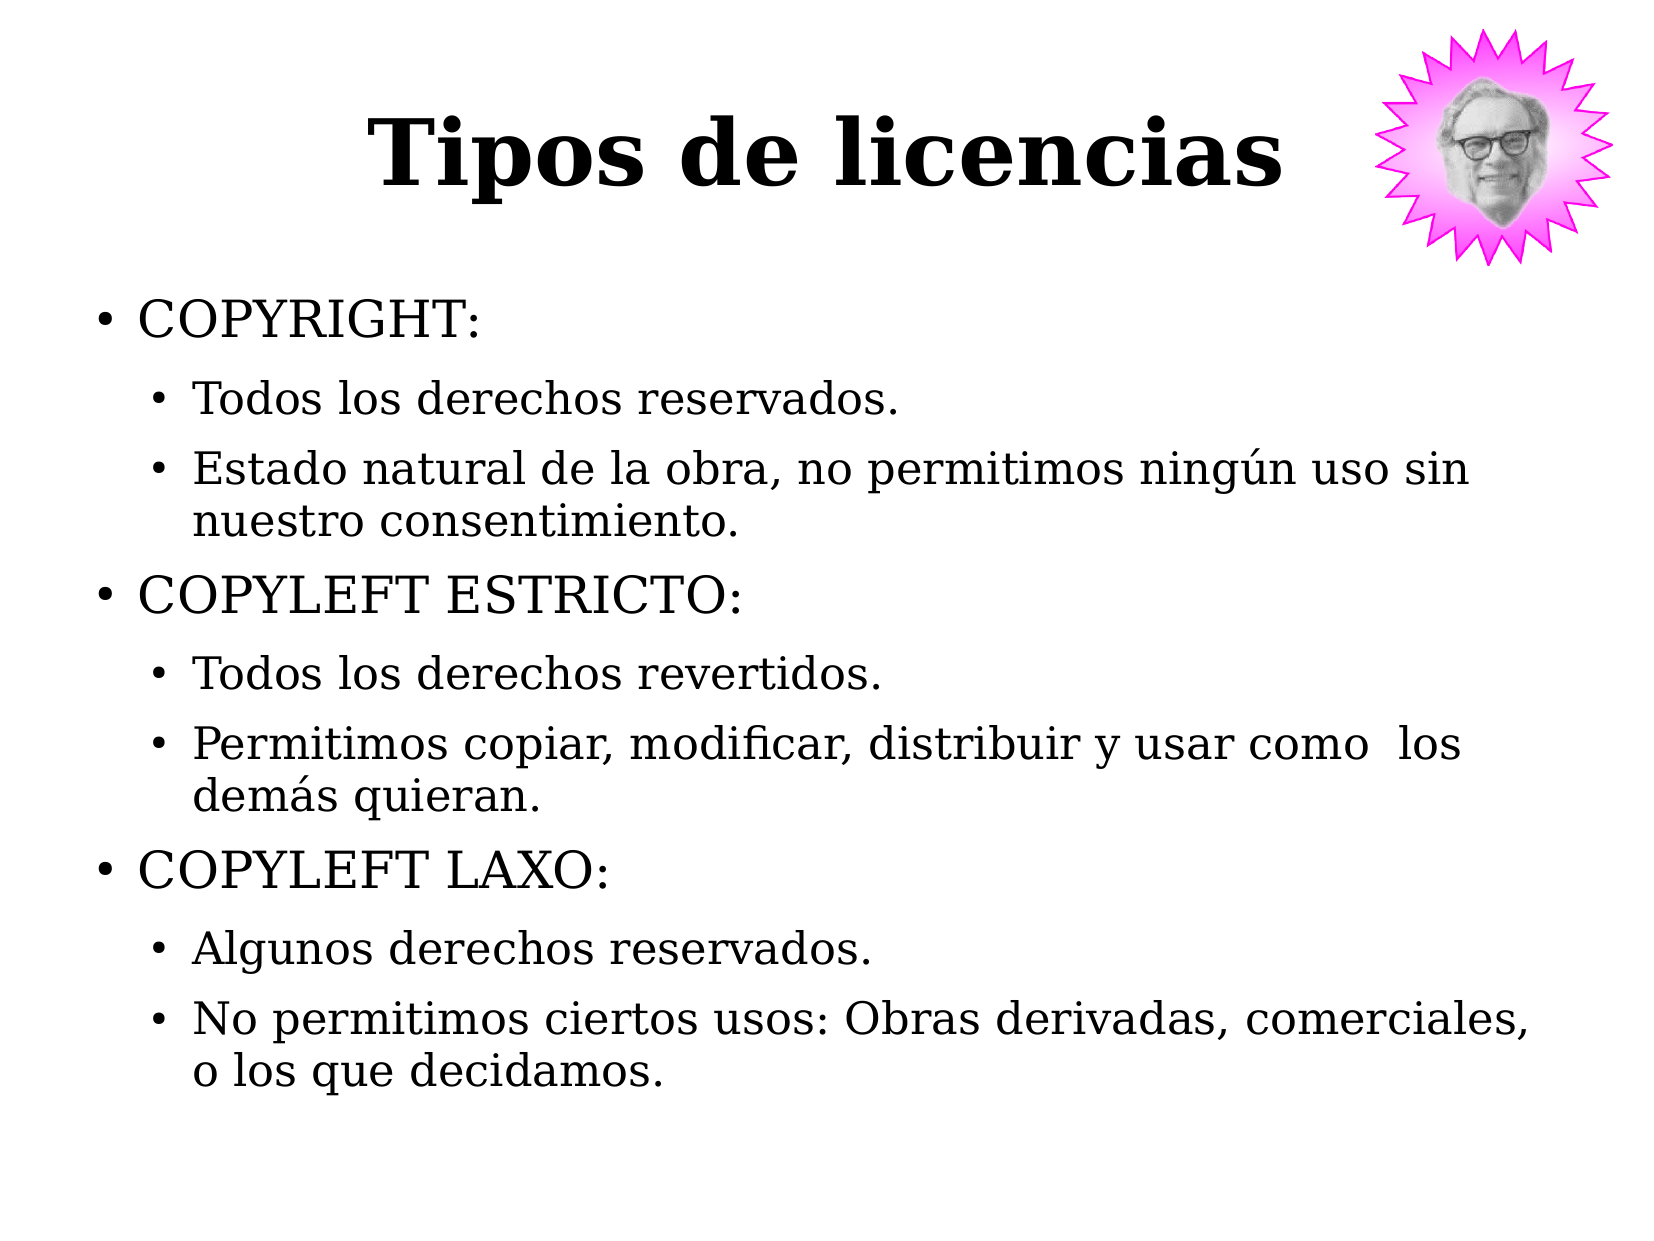

# Tipos de licencias
COPYRIGHT:
Todos los derechos reservados.
Estado natural de la obra, no permitimos ningún uso sin nuestro consentimiento.
COPYLEFT ESTRICTO:
Todos los derechos revertidos.
Permitimos copiar, modificar, distribuir y usar como los demás quieran.
COPYLEFT LAXO:
Algunos derechos reservados.
No permitimos ciertos usos: Obras derivadas, comerciales, o los que decidamos.